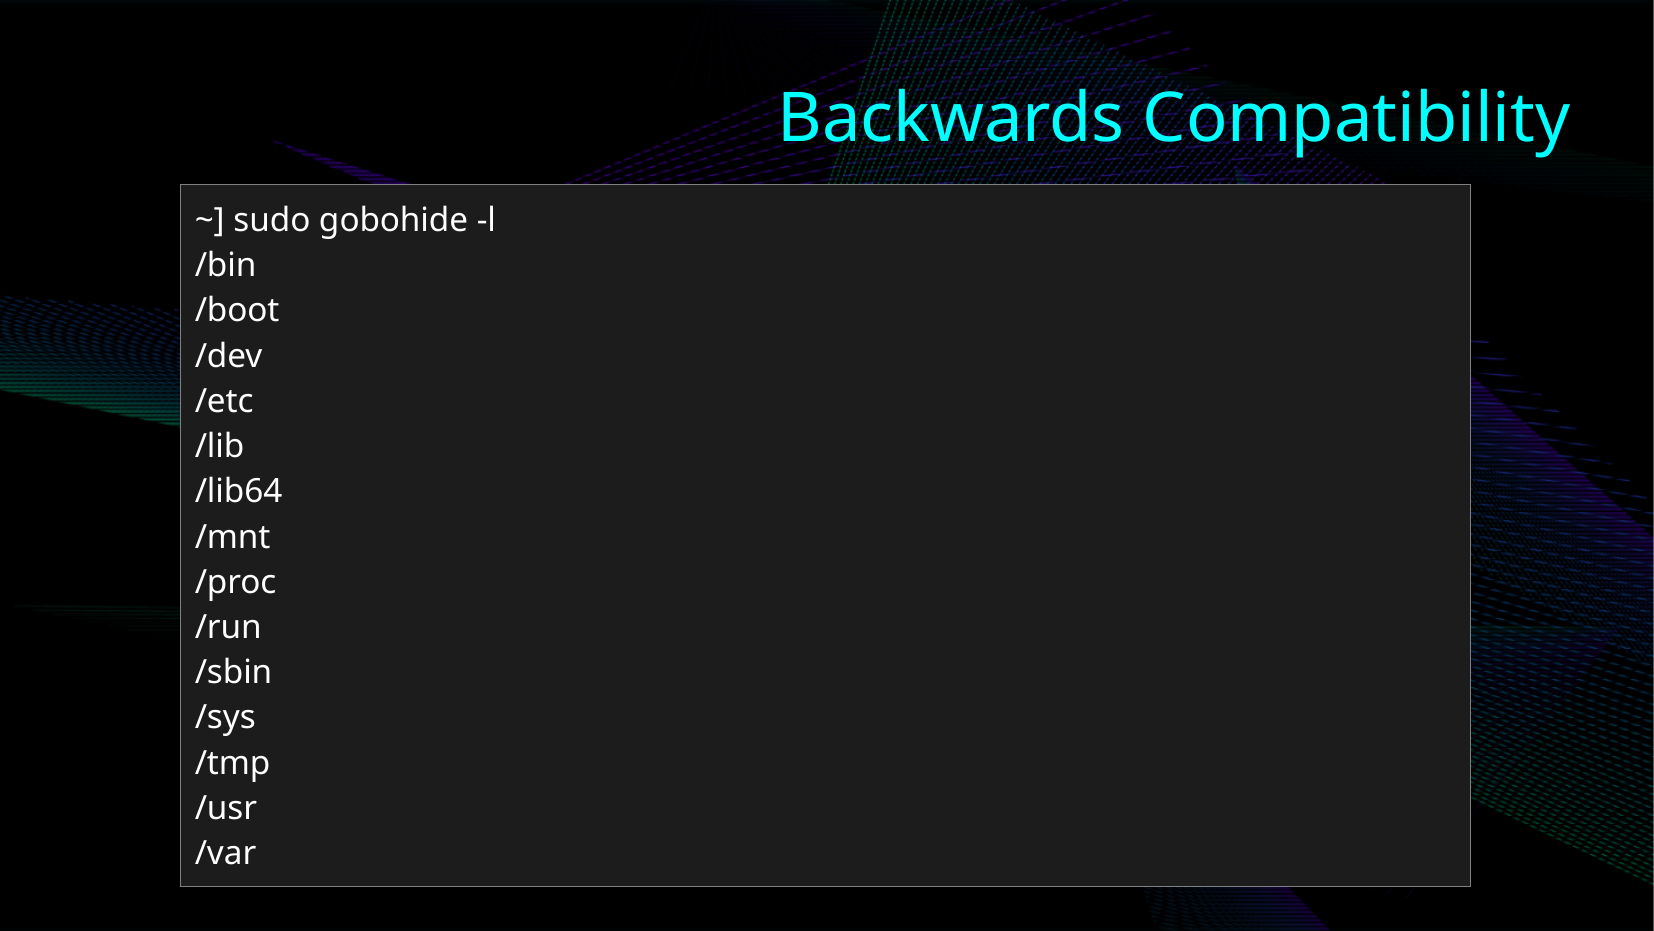

# Backwards Compatibility
~] sudo gobohide -l
/bin
/boot
/dev
/etc
/lib
/lib64
/mnt
/proc
/run
/sbin
/sys
/tmp
/usr
/var